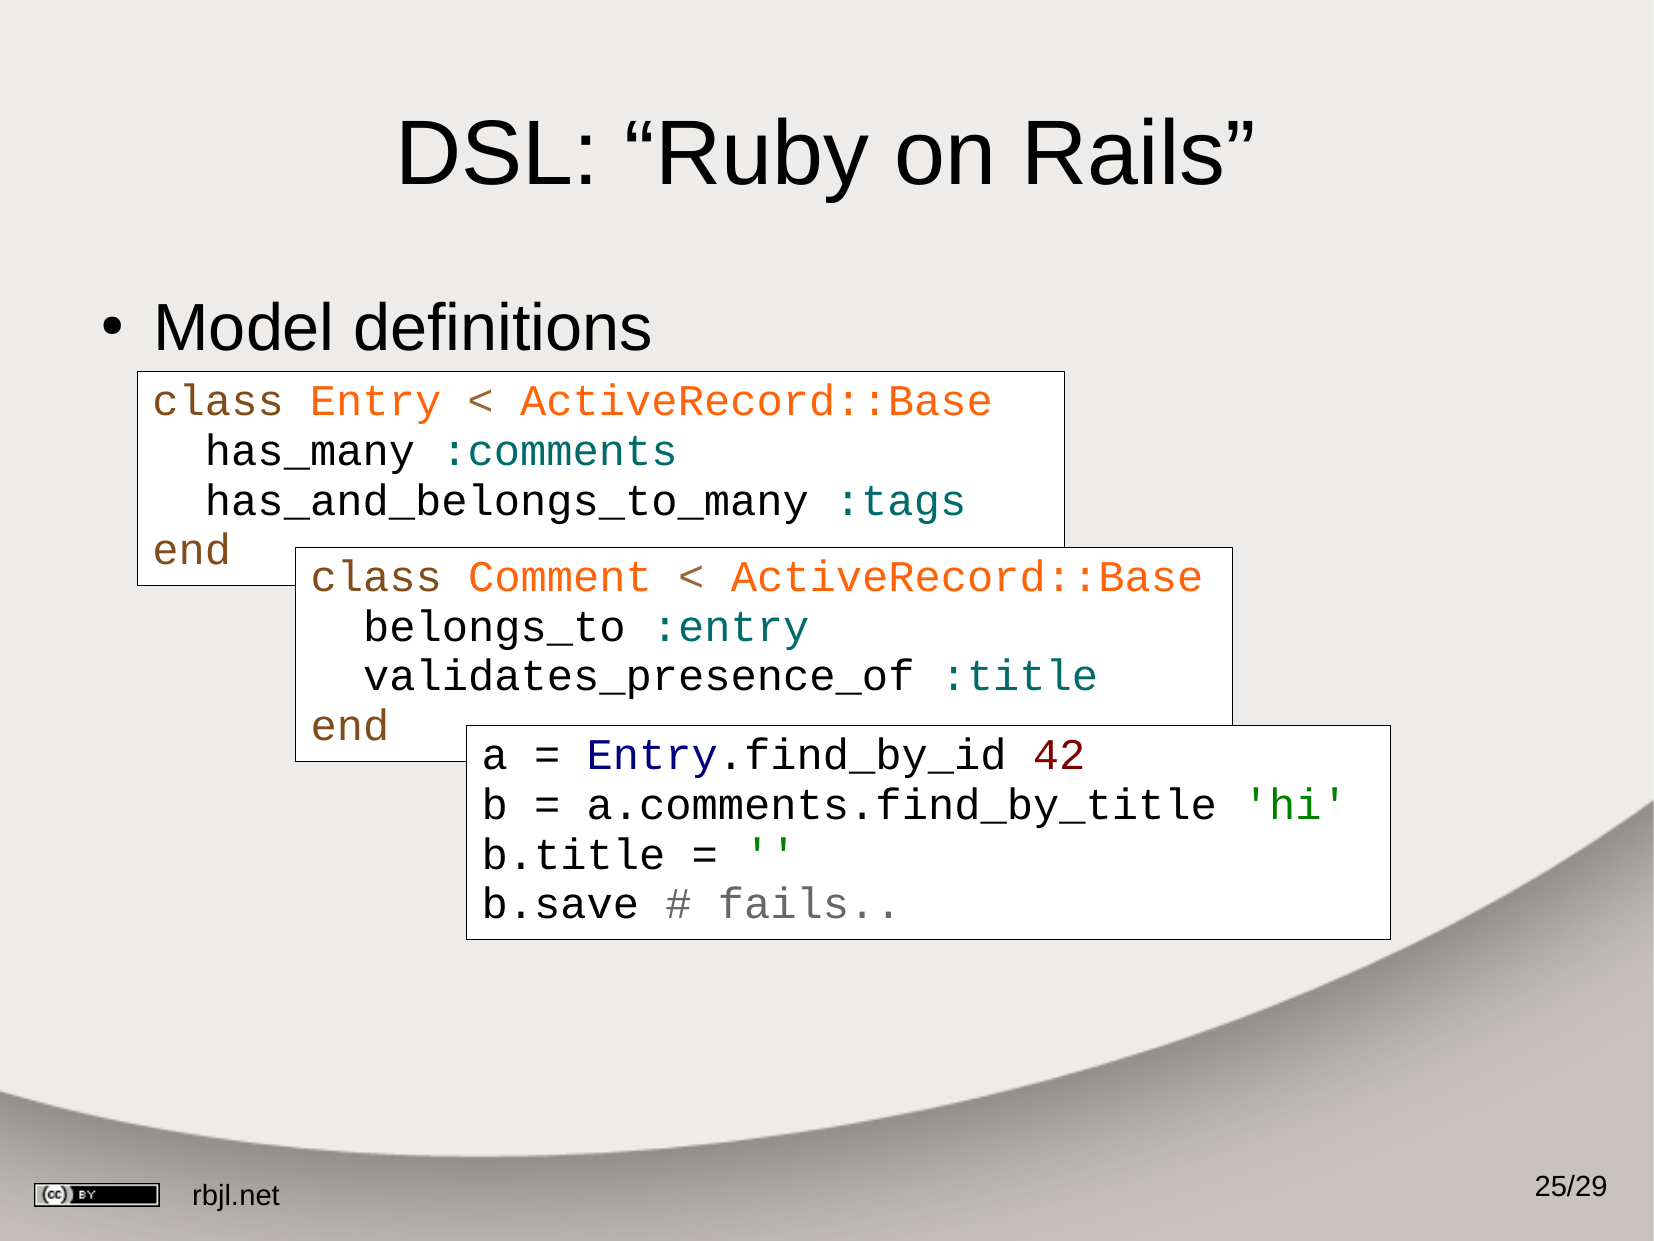

# DSL: “Ruby on Rails”
Model definitions
class Entry < ActiveRecord::Base
 has_many :comments
 has_and_belongs_to_many :tags
end
class Comment < ActiveRecord::Base
 belongs_to :entry
 validates_presence_of :title
end
a = Entry.find_by_id 42
b = a.comments.find_by_title 'hi'
b.title = ''
b.save # fails..
25